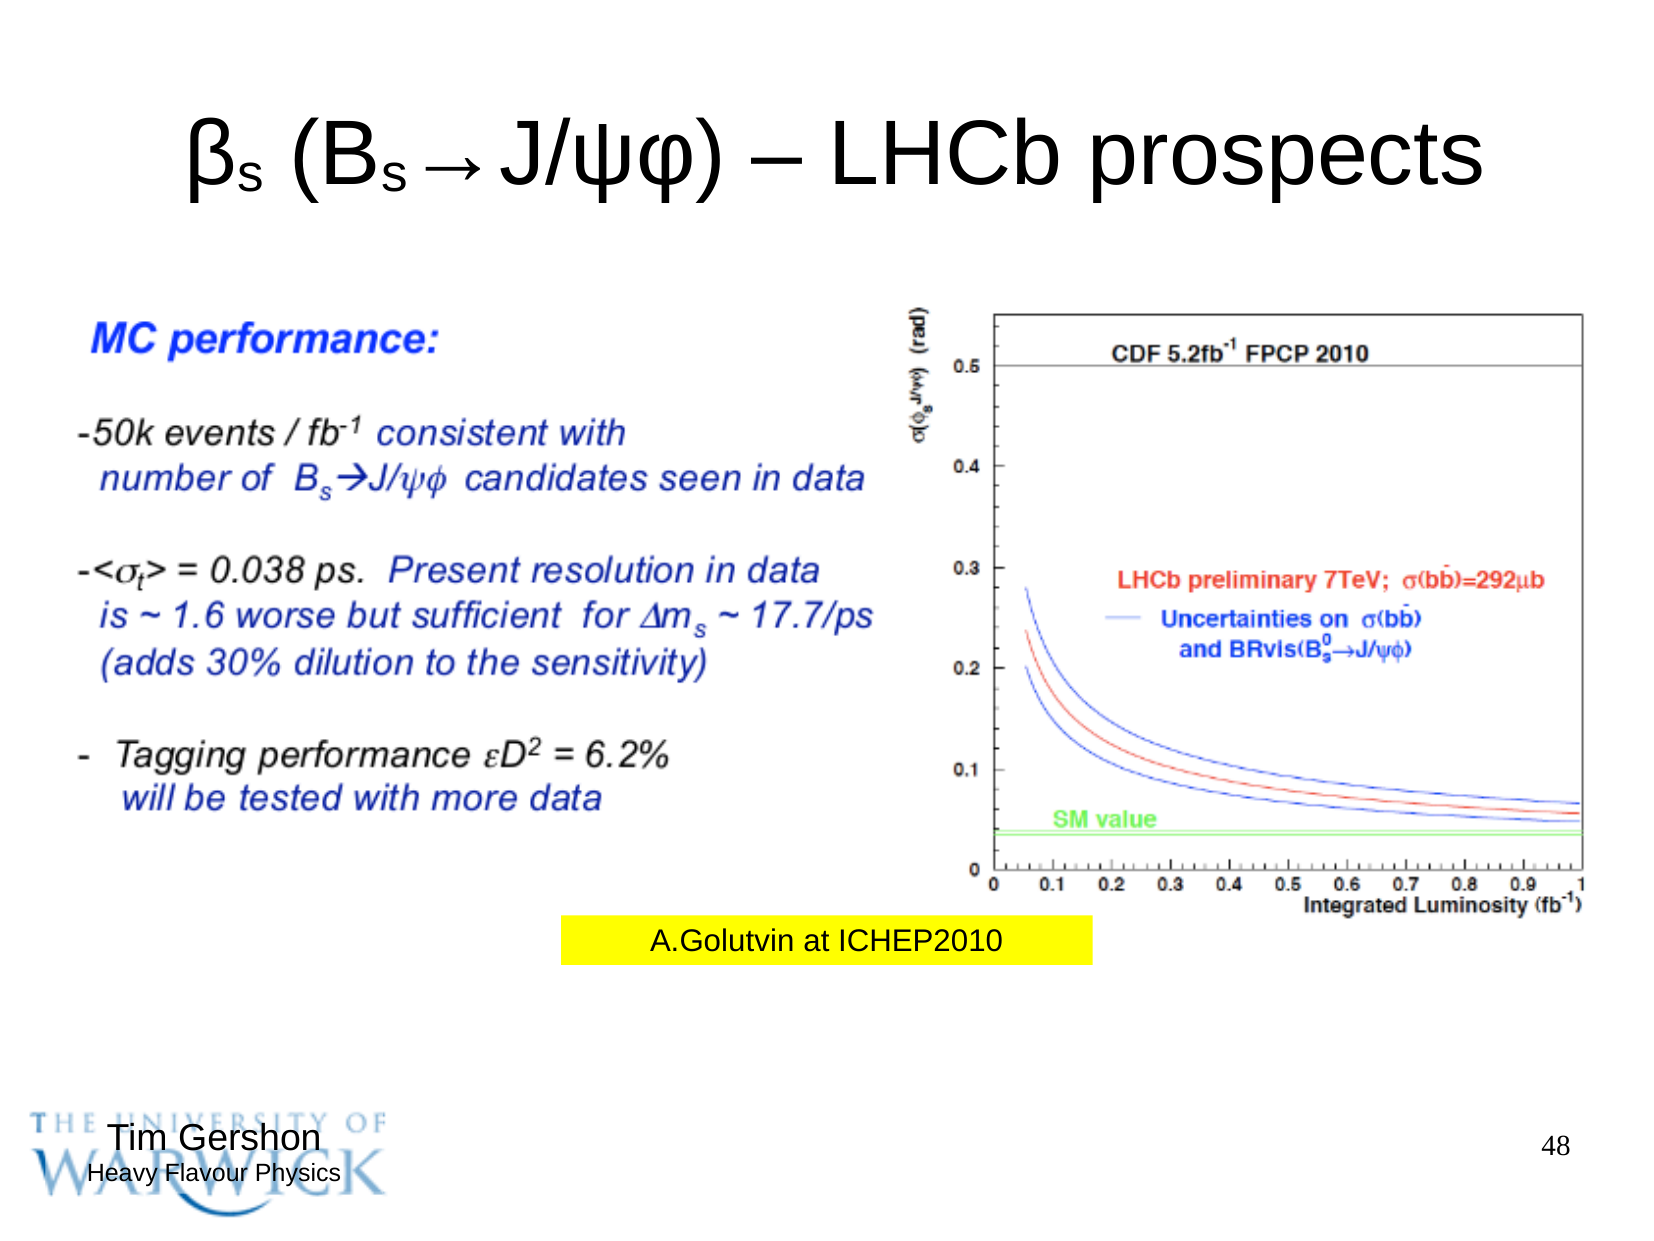

# βs (Bs→J/ψφ) – LHCb prospects
A.Golutvin at ICHEP2010
Tim Gershon
Heavy Flavour Physics
48